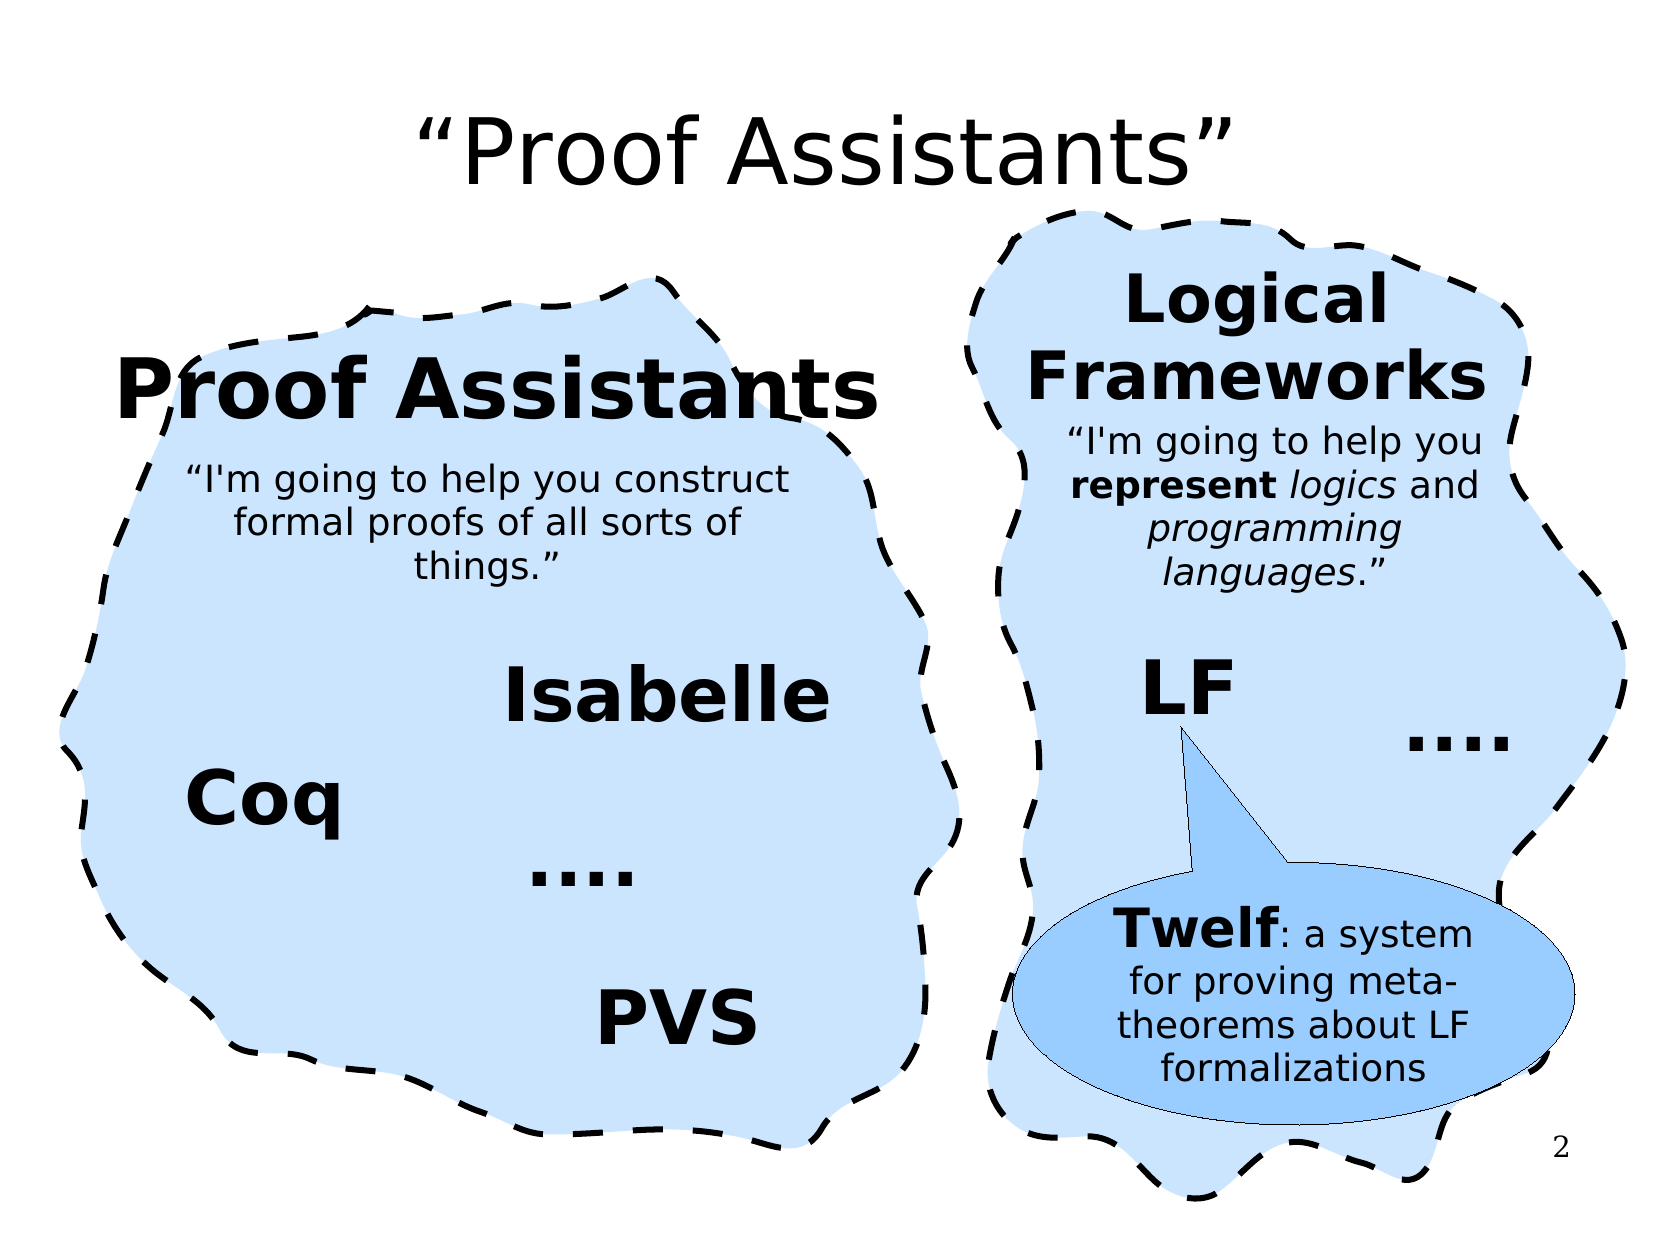

# “Proof Assistants”
Logical Frameworks
“I'm going to help you represent logics and programming languages.”
Proof Assistants
“I'm going to help you construct formal proofs of all sorts of things.”
LF
....
Isabelle
Coq
....
PVS
Twelf: a system for proving meta-theorems about LF formalizations
2